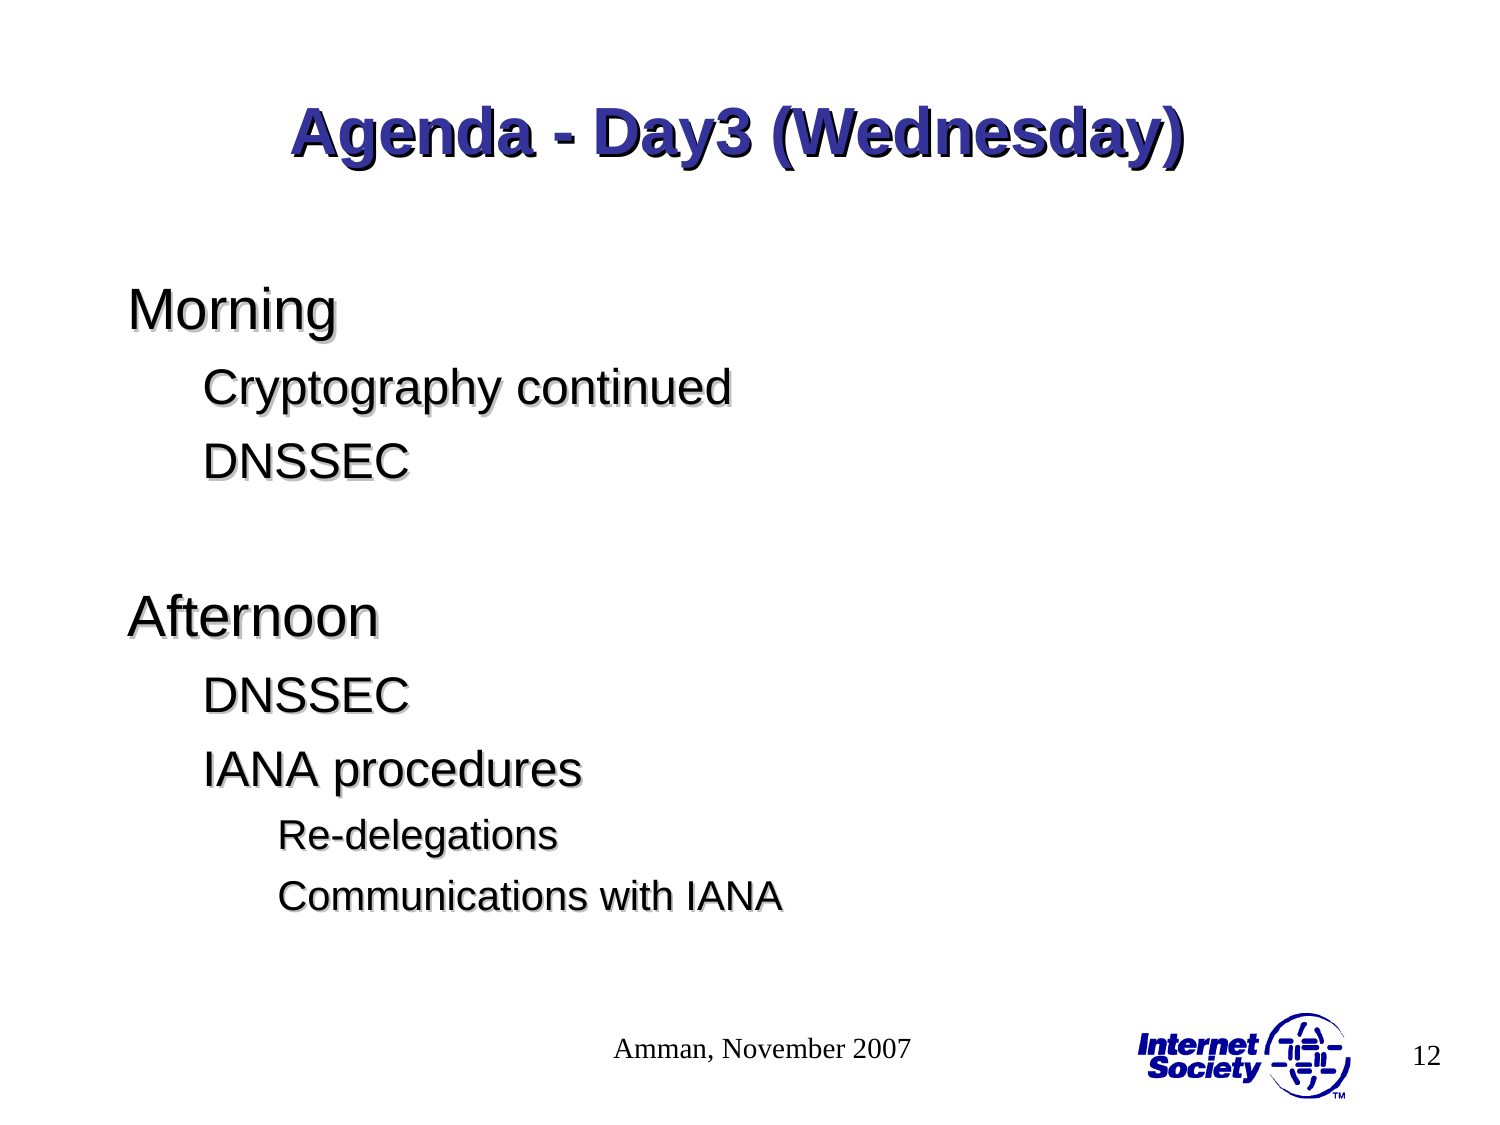

# Agenda - Day3 (Wednesday)
Morning
Cryptography continued
DNSSEC
Afternoon
DNSSEC
IANA procedures
Re-delegations
Communications with IANA